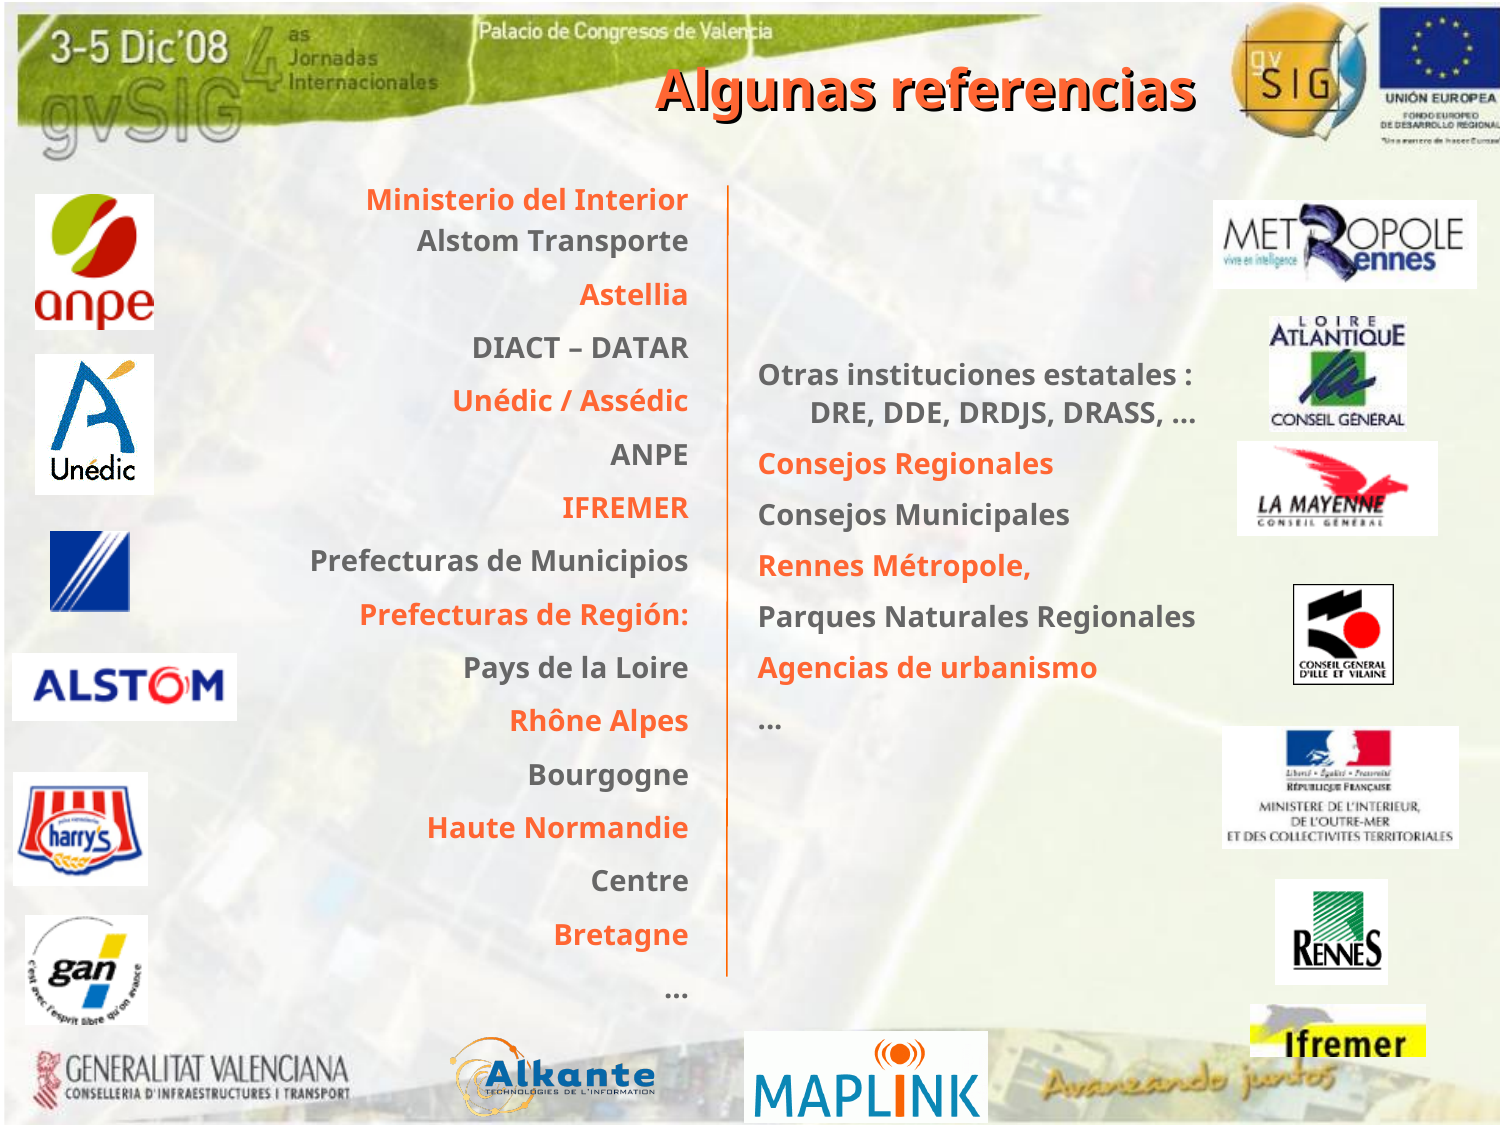

# Algunas referencias
Ministerio del Interior
Alstom Transporte
 Astellia
DIACT – DATAR
Unédic / Assédic
ANPE
IFREMER
Prefecturas de Municipios
Prefecturas de Región:
Pays de la Loire
Rhône Alpes
Bourgogne
Haute Normandie
Centre
Bretagne
 …
Otras instituciones estatales : DRE, DDE, DRDJS, DRASS, …
Consejos Regionales
Consejos Municipales
Rennes Métropole,
Parques Naturales Regionales
Agencias de urbanismo
...